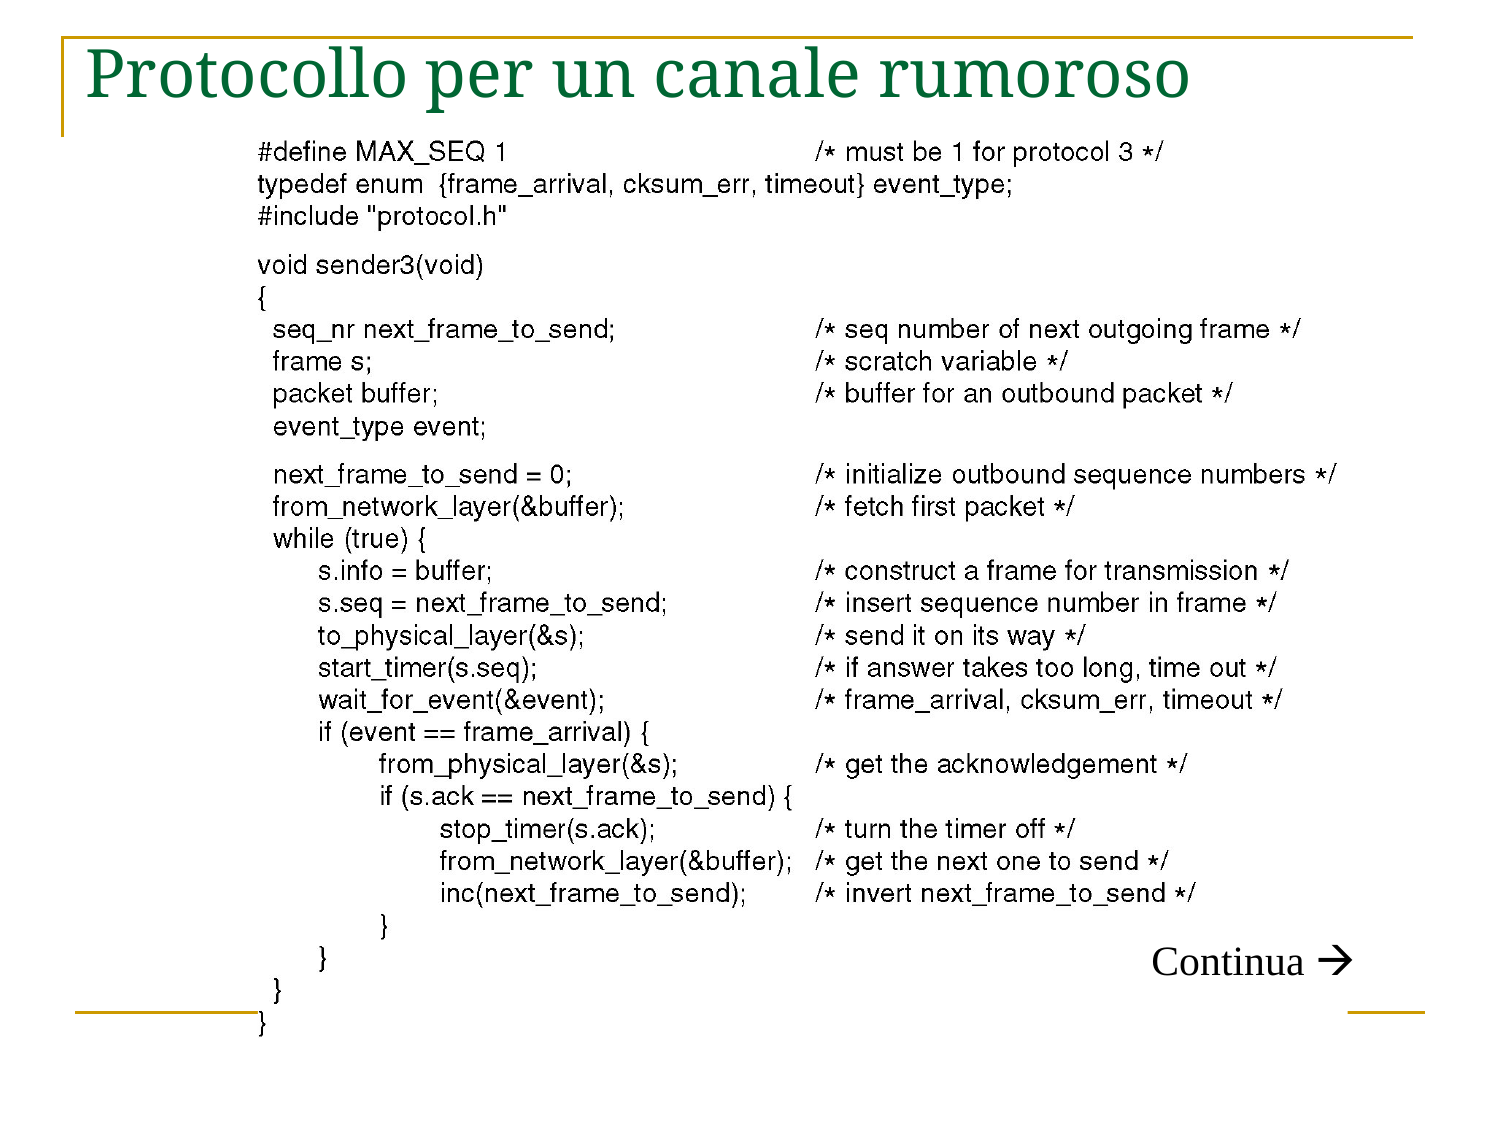

# Protocollo per un canale rumoroso
Continua 